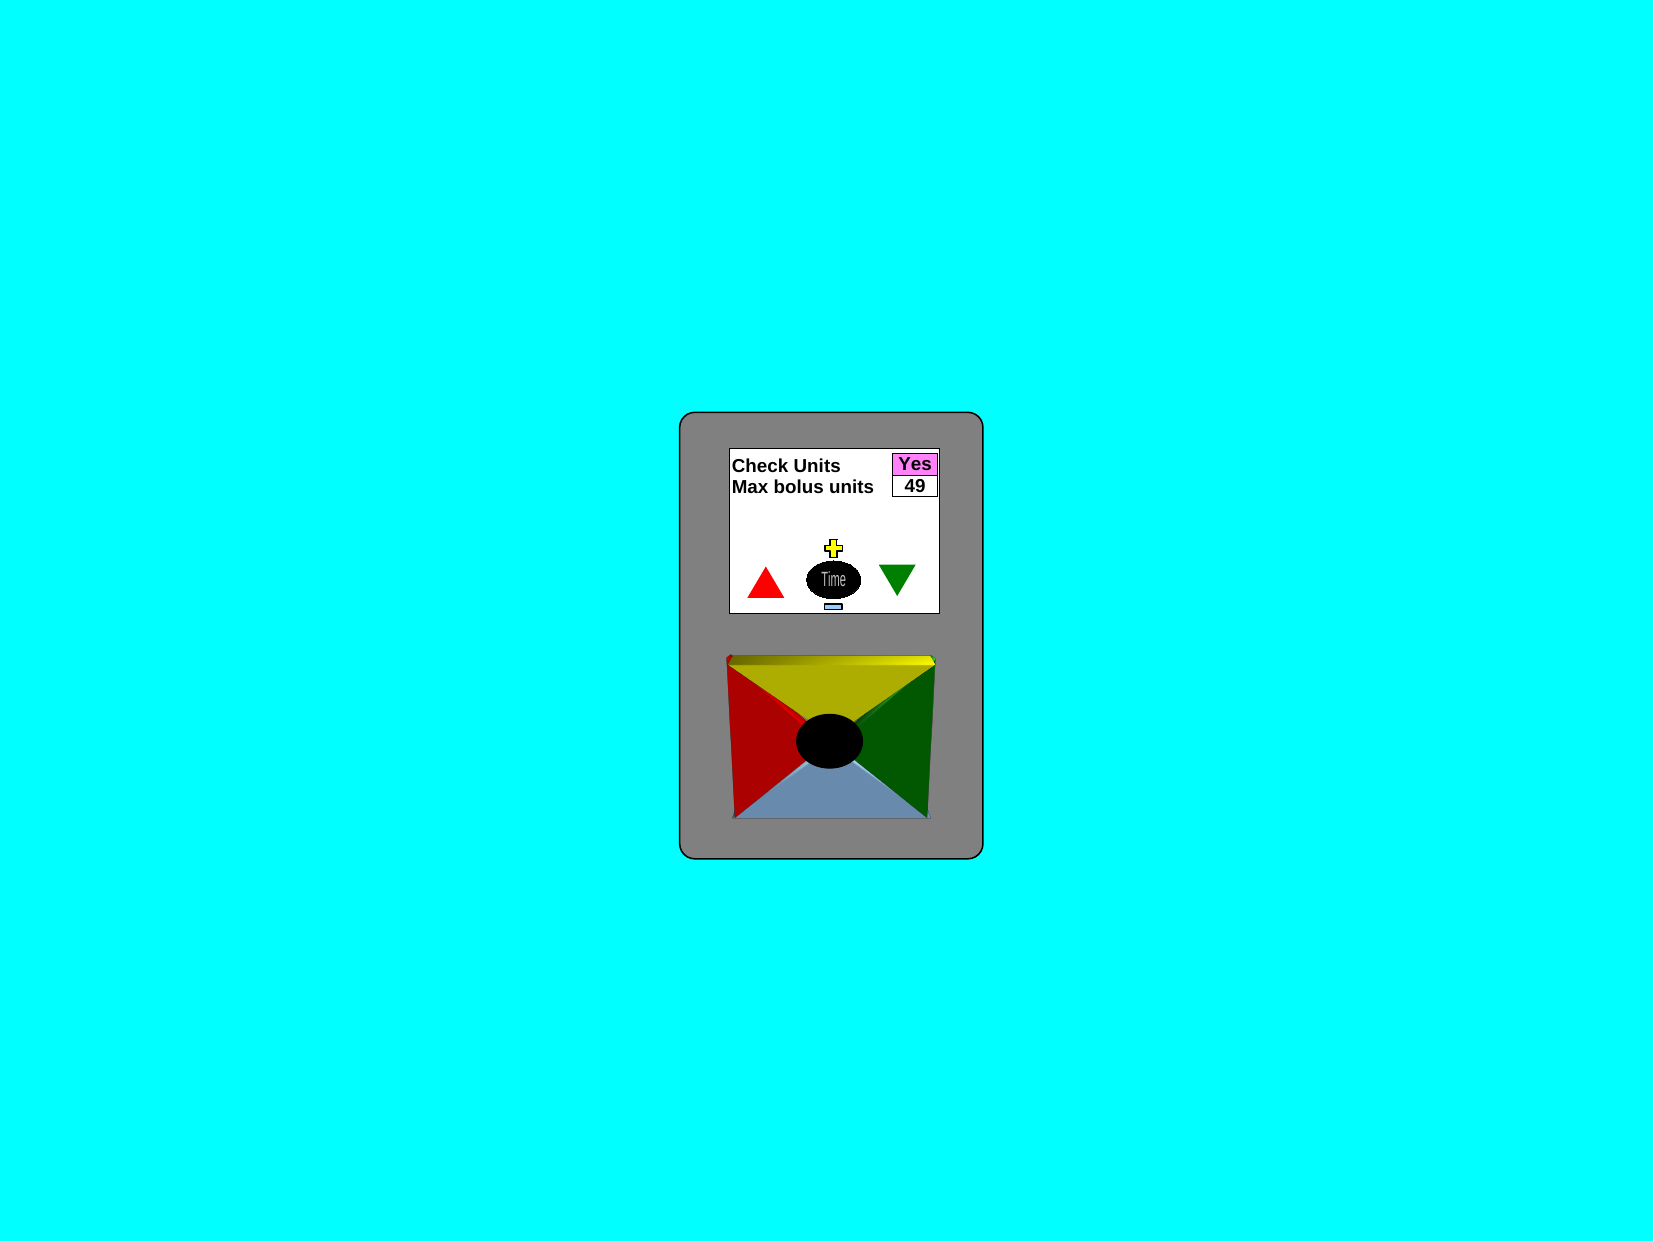

Check Units
Max bolus units
Yes
49
Time